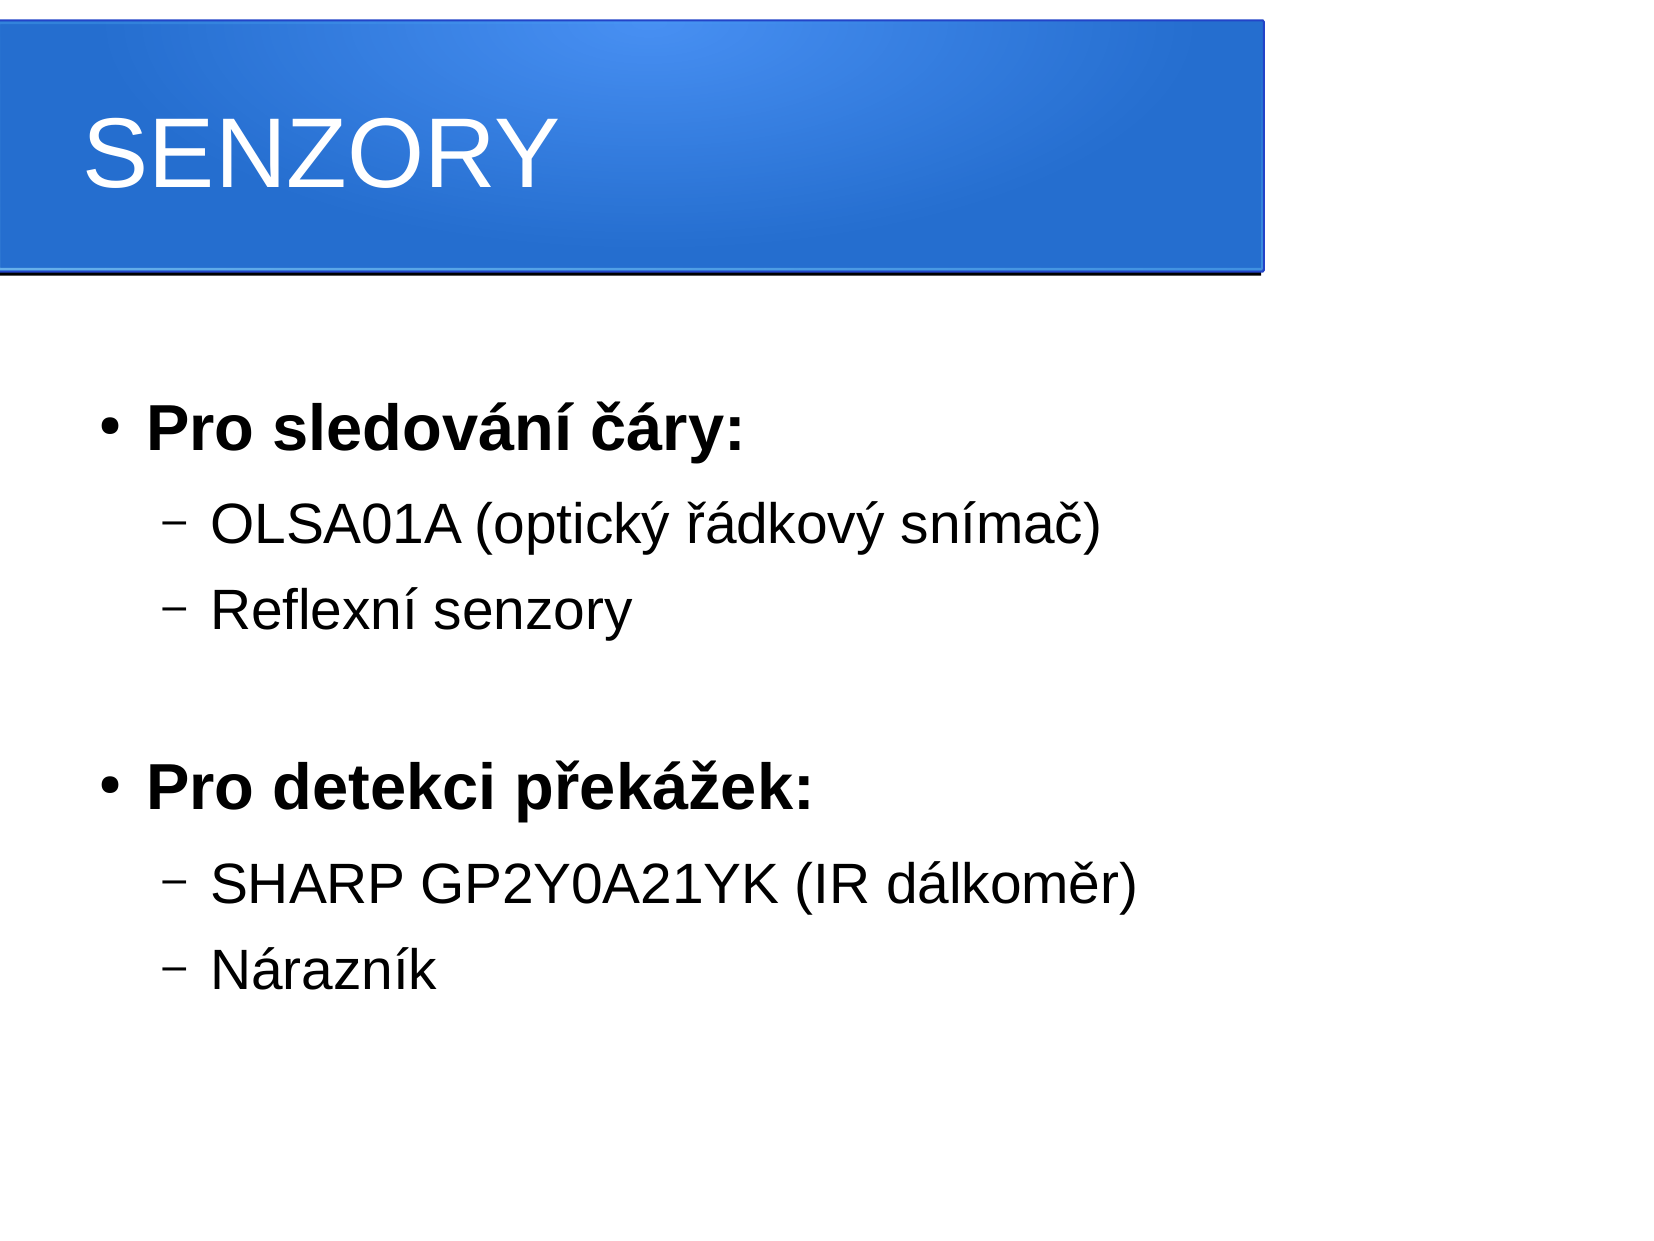

# SENZORY
Pro sledování čáry:
OLSA01A (optický řádkový snímač)
Reflexní senzory
Pro detekci překážek:
SHARP GP2Y0A21YK (IR dálkoměr)
Nárazník